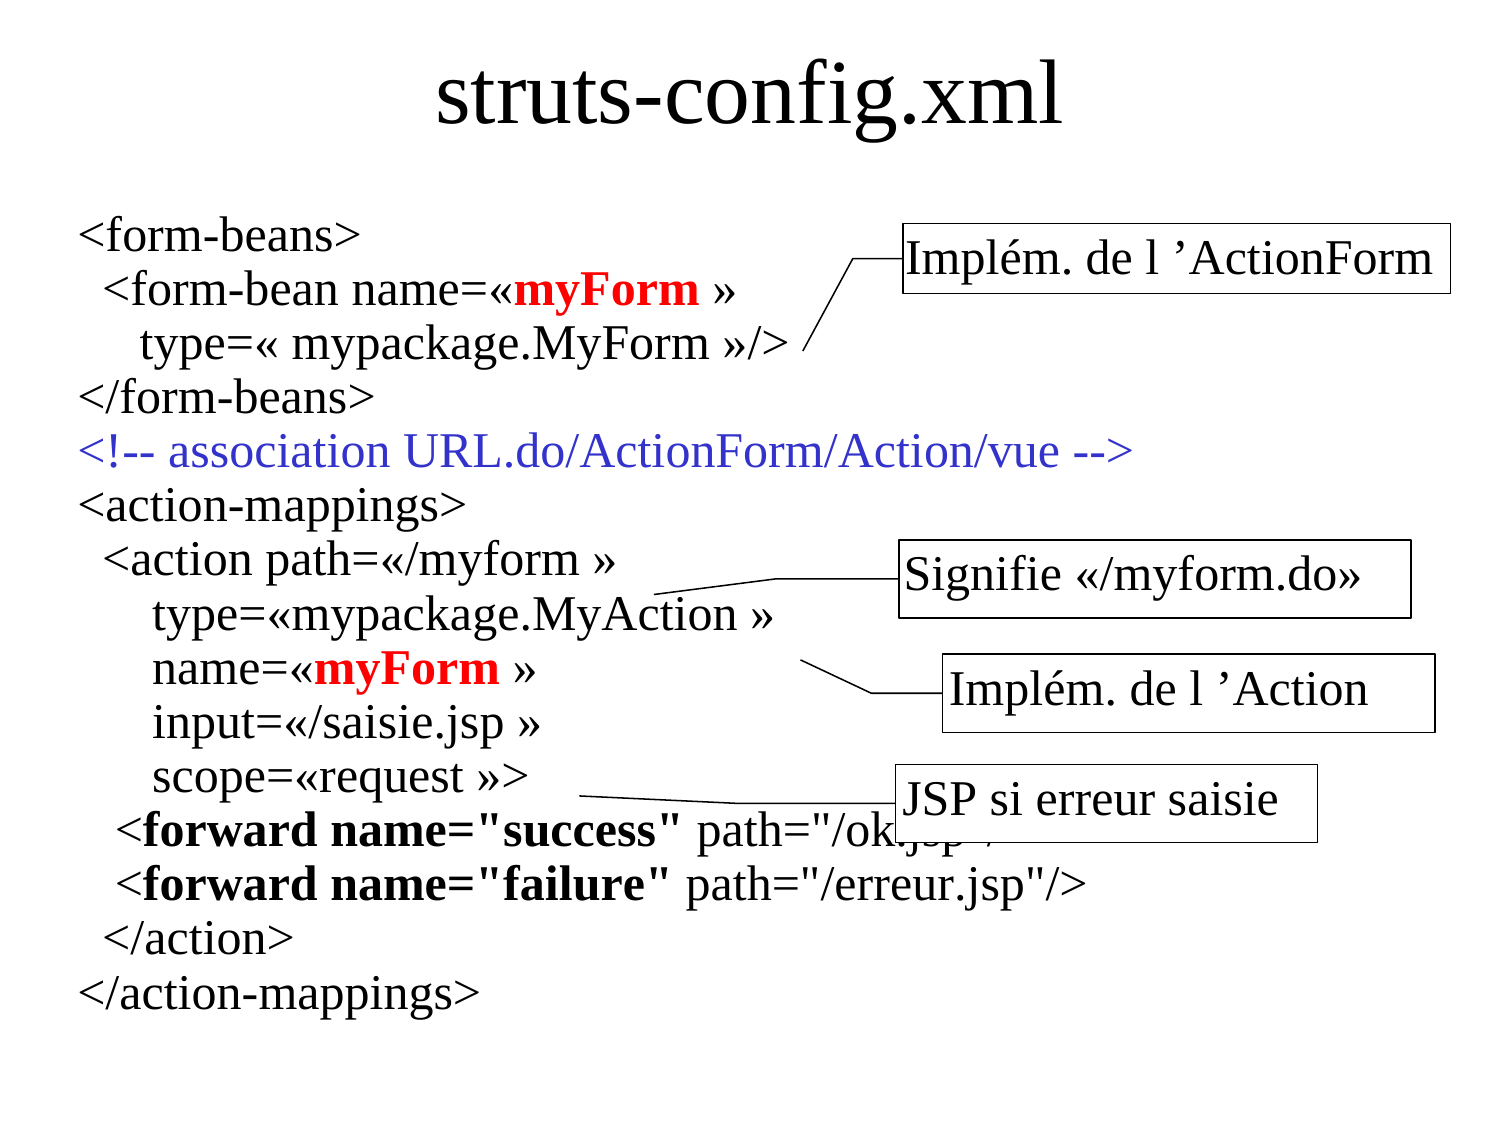

struts-config.xml
<form-beans>
 <form-bean name=«myForm »
 type=« mypackage.MyForm »/>
</form-beans>
<!-- association URL.do/ActionForm/Action/vue -->
<action-mappings>
 <action path=«/myform »
 type=«mypackage.MyAction »
 name=«myForm »
 input=«/saisie.jsp »
 scope=«request »>
 <forward name="success" path="/ok.jsp"/>
 <forward name="failure" path="/erreur.jsp"/>
 </action>
</action-mappings>
 Implém. de l ’ActionForm
 Signifie «/myform.do»
 Implém. de l ’Action
 JSP si erreur saisie